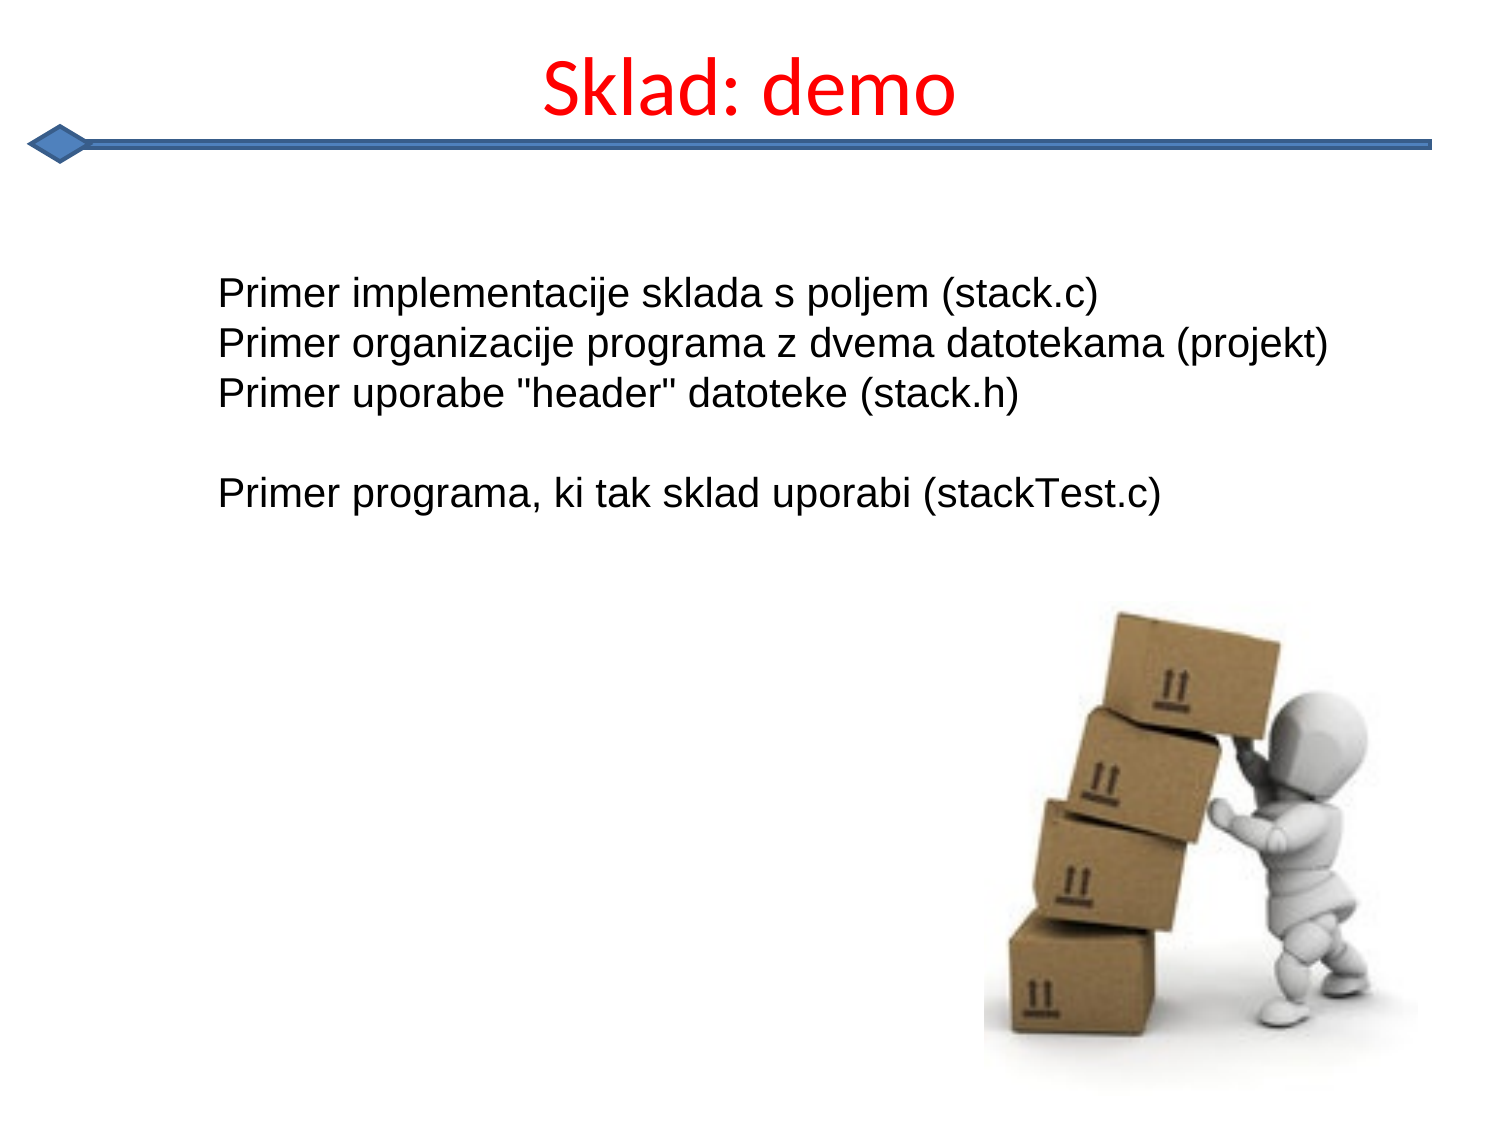

# Sklad: demo
Primer implementacije sklada s poljem (stack.c)
Primer organizacije programa z dvema datotekama (projekt)
Primer uporabe "header" datoteke (stack.h)
Primer programa, ki tak sklad uporabi (stackTest.c)